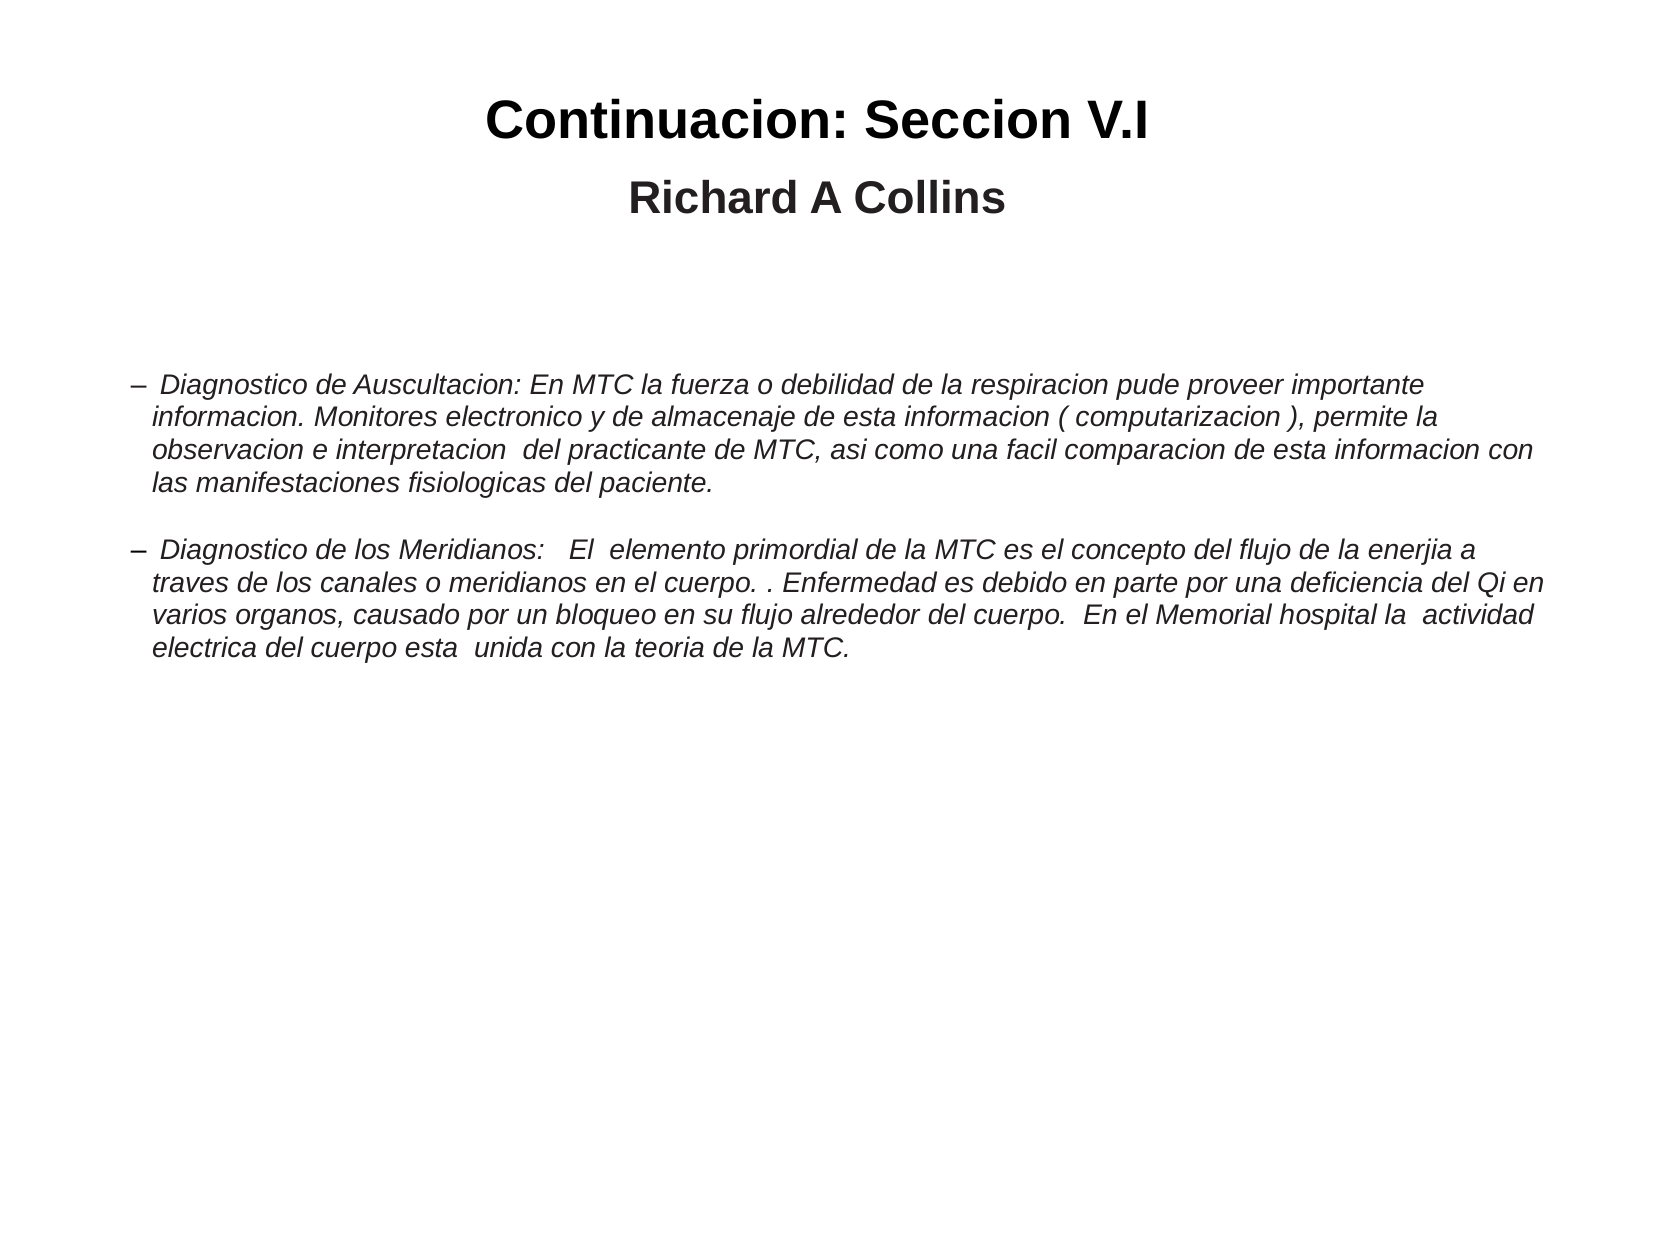

# Continuacion: Seccion V.I Richard A Collins